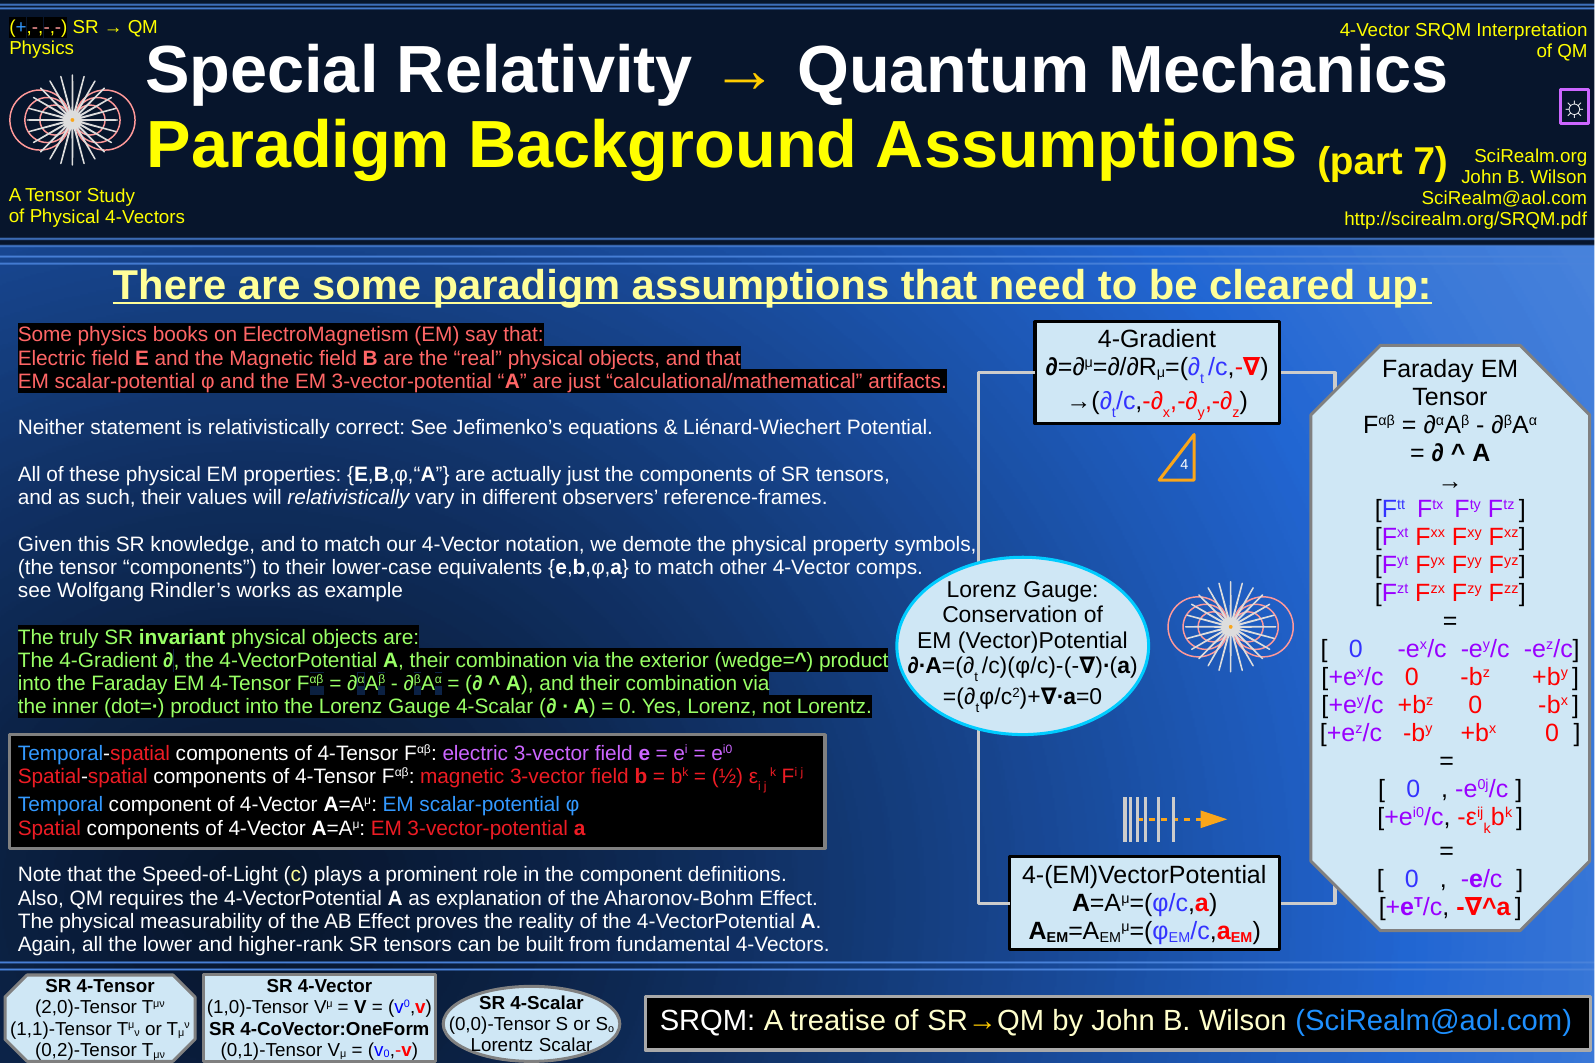

(+,-,-,-) SR → QM
Physics
A Tensor Study
of Physical 4-Vectors
4-Vector SRQM Interpretation
of QM
SciRealm.org
John B. Wilson
SciRealm@aol.com
http://scirealm.org/SRQM.pdf
Special Relativity → Quantum Mechanics
Paradigm Background Assumptions (part 7)
☼
# There are some paradigm assumptions that need to be cleared up:
Some physics books on ElectroMagnetism (EM) say that:
Electric field E and the Magnetic field B are the “real” physical objects, and that
EM scalar-potential φ and the EM 3-vector-potential “A” are just “calculational/mathematical” artifacts.
Neither statement is relativistically correct: See Jefimenko’s equations & Liénard-Wiechert Potential.
All of these physical EM properties: {E,B,φ,“A”} are actually just the components of SR tensors,
and as such, their values will relativistically vary in different observers’ reference-frames.
Given this SR knowledge, and to match our 4-Vector notation, we demote the physical property symbols,
(the tensor “components”) to their lower-case equivalents {e,b,φ,a} to match other 4-Vector comps.
see Wolfgang Rindler’s works as example
The truly SR invariant physical objects are:
The 4-Gradient ∂, the 4-VectorPotential A, their combination via the exterior (wedge=^) product
into the Faraday EM 4-Tensor Fαβ = ∂αAβ - ∂βAα = (∂ ^ A), and their combination via
the inner (dot=∙) product into the Lorenz Gauge 4-Scalar (∂ ∙ A) = 0. Yes, Lorenz, not Lorentz.
Temporal-spatial components of 4-Tensor Fαβ: electric 3-vector field e = ei = ei0
Spatial-spatial components of 4-Tensor Fαβ: magnetic 3-vector field b = bk = (½) εi j k Fi j
Temporal component of 4-Vector A=Aμ: EM scalar-potential φ
Spatial components of 4-Vector A=Aμ: EM 3-vector-potential a
Note that the Speed-of-Light (c) plays a prominent role in the component definitions.
Also, QM requires the 4-VectorPotential A as explanation of the Aharonov-Bohm Effect.
The physical measurability of the AB Effect proves the reality of the 4-VectorPotential A.
Again, all the lower and higher-rank SR tensors can be built from fundamental 4-Vectors.
4-Gradient
∂=∂μ=∂/∂Rμ=(∂t /c,-∇)
→(∂t/c,-∂x,-∂y,-∂z)
Faraday EM
Tensor
Fαβ = ∂αAβ - ∂βAα
= ∂ ^ A
→
[Ftt Ftx Fty Ftz ]
[Fxt Fxx Fxy Fxz]
[Fyt Fyx Fyy Fyz]
[Fzt Fzx Fzy Fzz]
=
[ 0 -ex/c -ey/c -ez/c]
[+ex/c 0 -bz +by ]
[+ey/c +bz 0 -bx ]
[+ez/c -by +bx 0 ]
=
[ 0 , -e0j/c ]
[+ei0/c, -εijkbk ]
=
[ 0 , -e/c ]
[+eT/c, -∇^a ]
 4
Lorenz Gauge:
Conservation of
EM (Vector)Potential
∂∙A=(∂t /c)(φ/c)-(-∇)∙(a)
=(∂tφ/c2)+∇∙a=0
4-(EM)VectorPotential
A=Aμ=(φ/c,a)
AEM=AEMμ=(φEM/c,aEM)
SR 4-Tensor
(2,0)-Tensor Tμν
(1,1)-Tensor Tμν or Tμν
(0,2)-Tensor Tμν
SR 4-Vector
(1,0)-Tensor Vμ = V = (v0,v)
SR 4-CoVector:OneForm
(0,1)-Tensor Vμ = (v0,-v)
SR 4-Scalar
(0,0)-Tensor S or So
Lorentz Scalar
SRQM: A treatise of SR→QM by John B. Wilson (SciRealm@aol.com)